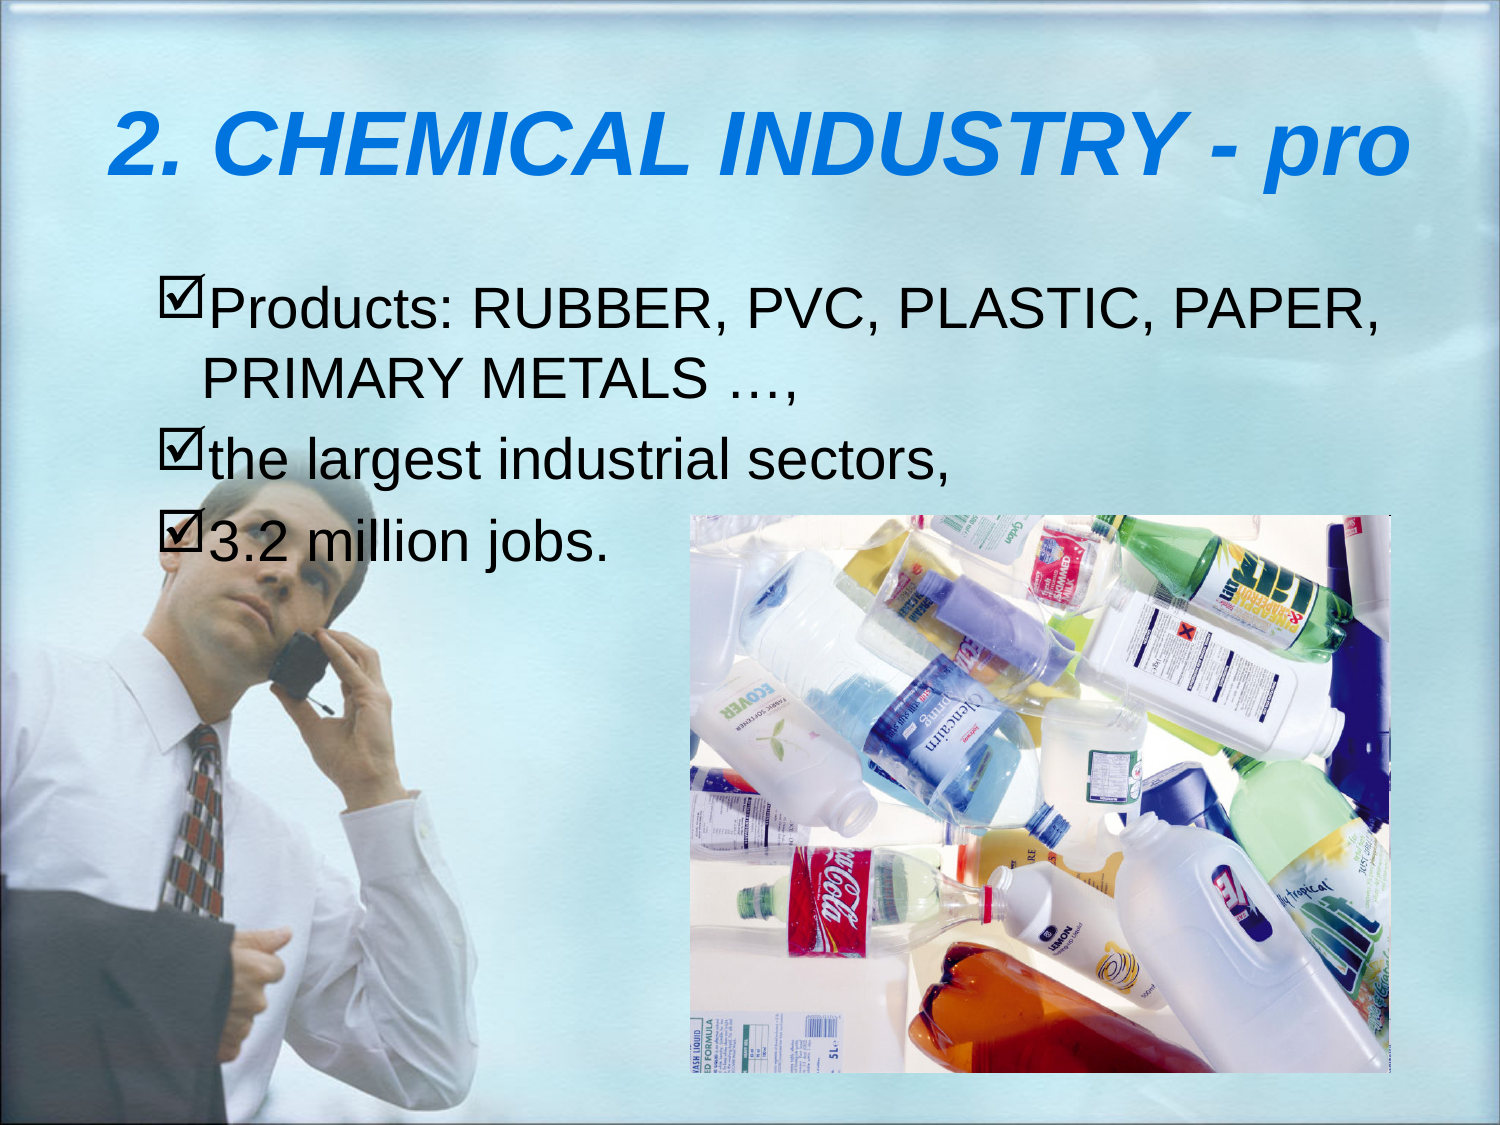

# 2. CHEMICAL INDUSTRY - pro
Products: RUBBER, PVC, PLASTIC, PAPER, PRIMARY METALS …,
the largest industrial sectors,
3.2 million jobs.